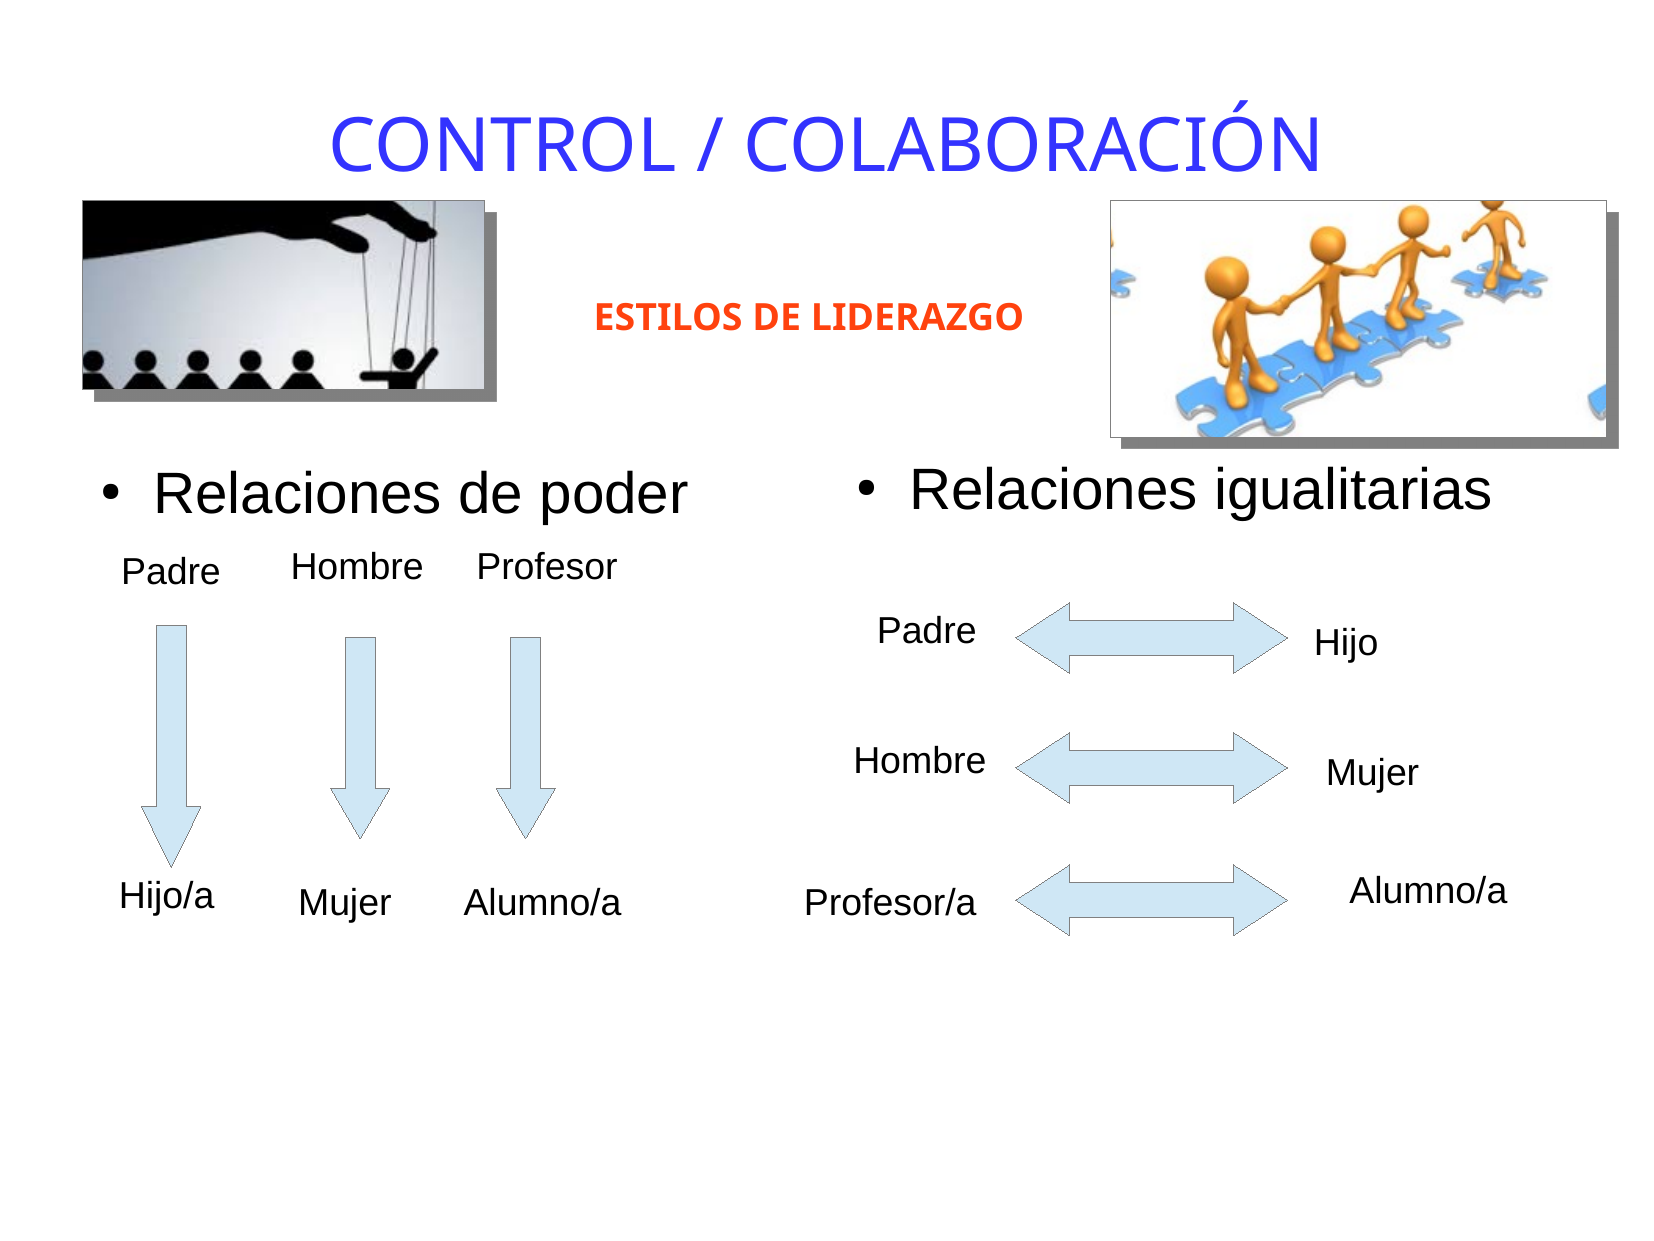

# CONTROL / COLABORACIÓN
ESTILOS DE LIDERAZGO
Relaciones igualitarias
Relaciones de poder
Hombre
Profesor
Padre
Padre
Hijo
Hombre
Mujer
Alumno/a
Hijo/a
Mujer
Alumno/a
Profesor/a